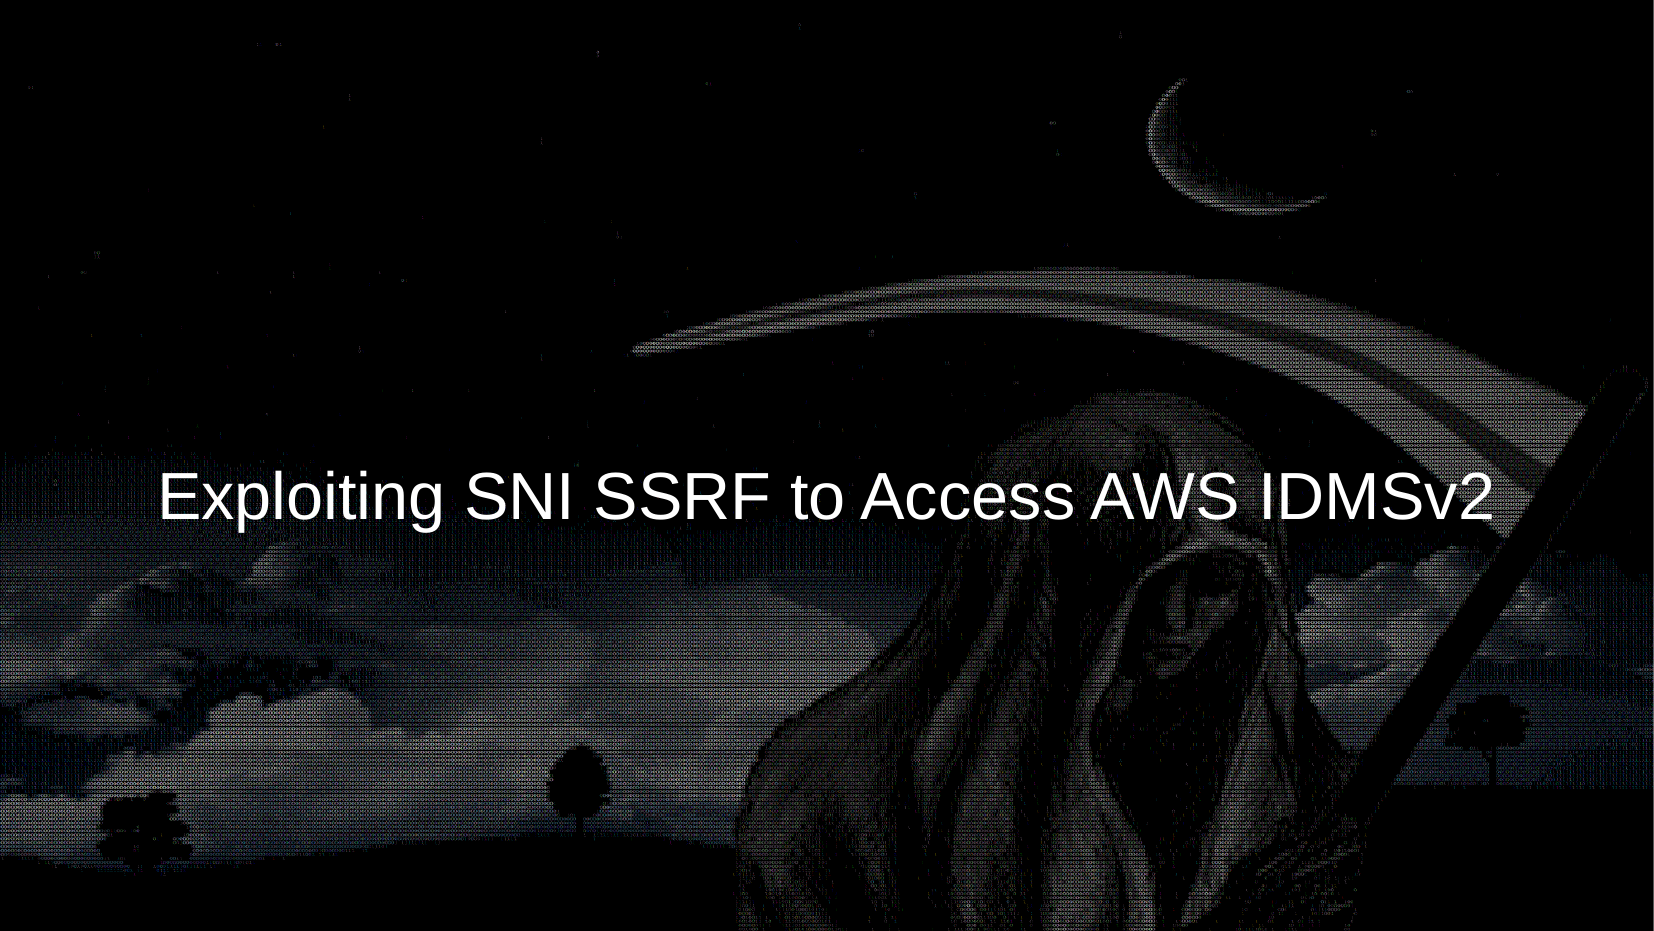

#
Exploiting SNI SSRF to Access AWS IDMSv2